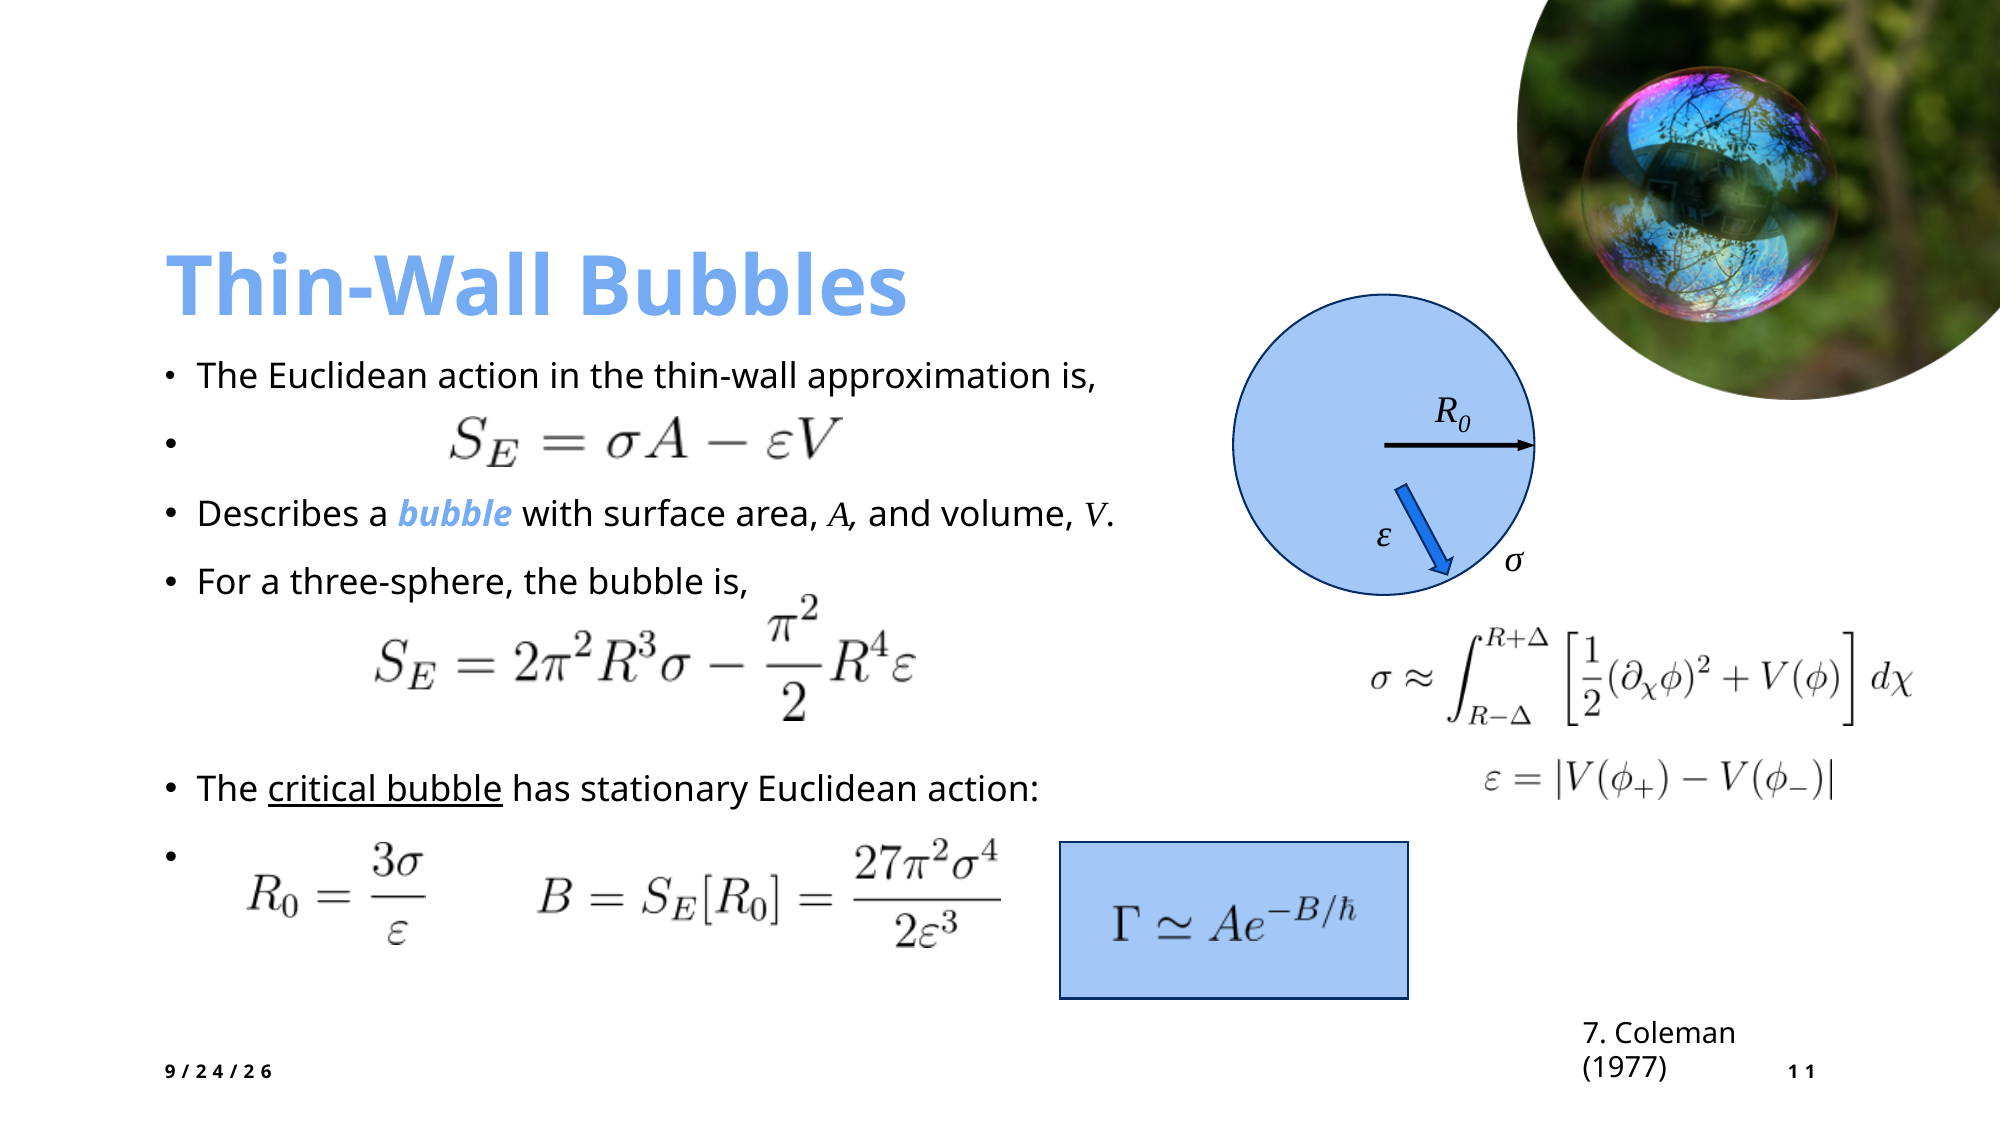

# Thin-Wall Bubbles
R0
ε
σ
The Euclidean action in the thin-wall approximation is,
Describes a bubble with surface area, A, and volume, V.
For a three-sphere, the bubble is,
The critical bubble has stationary Euclidean action:
7. Coleman (1977)